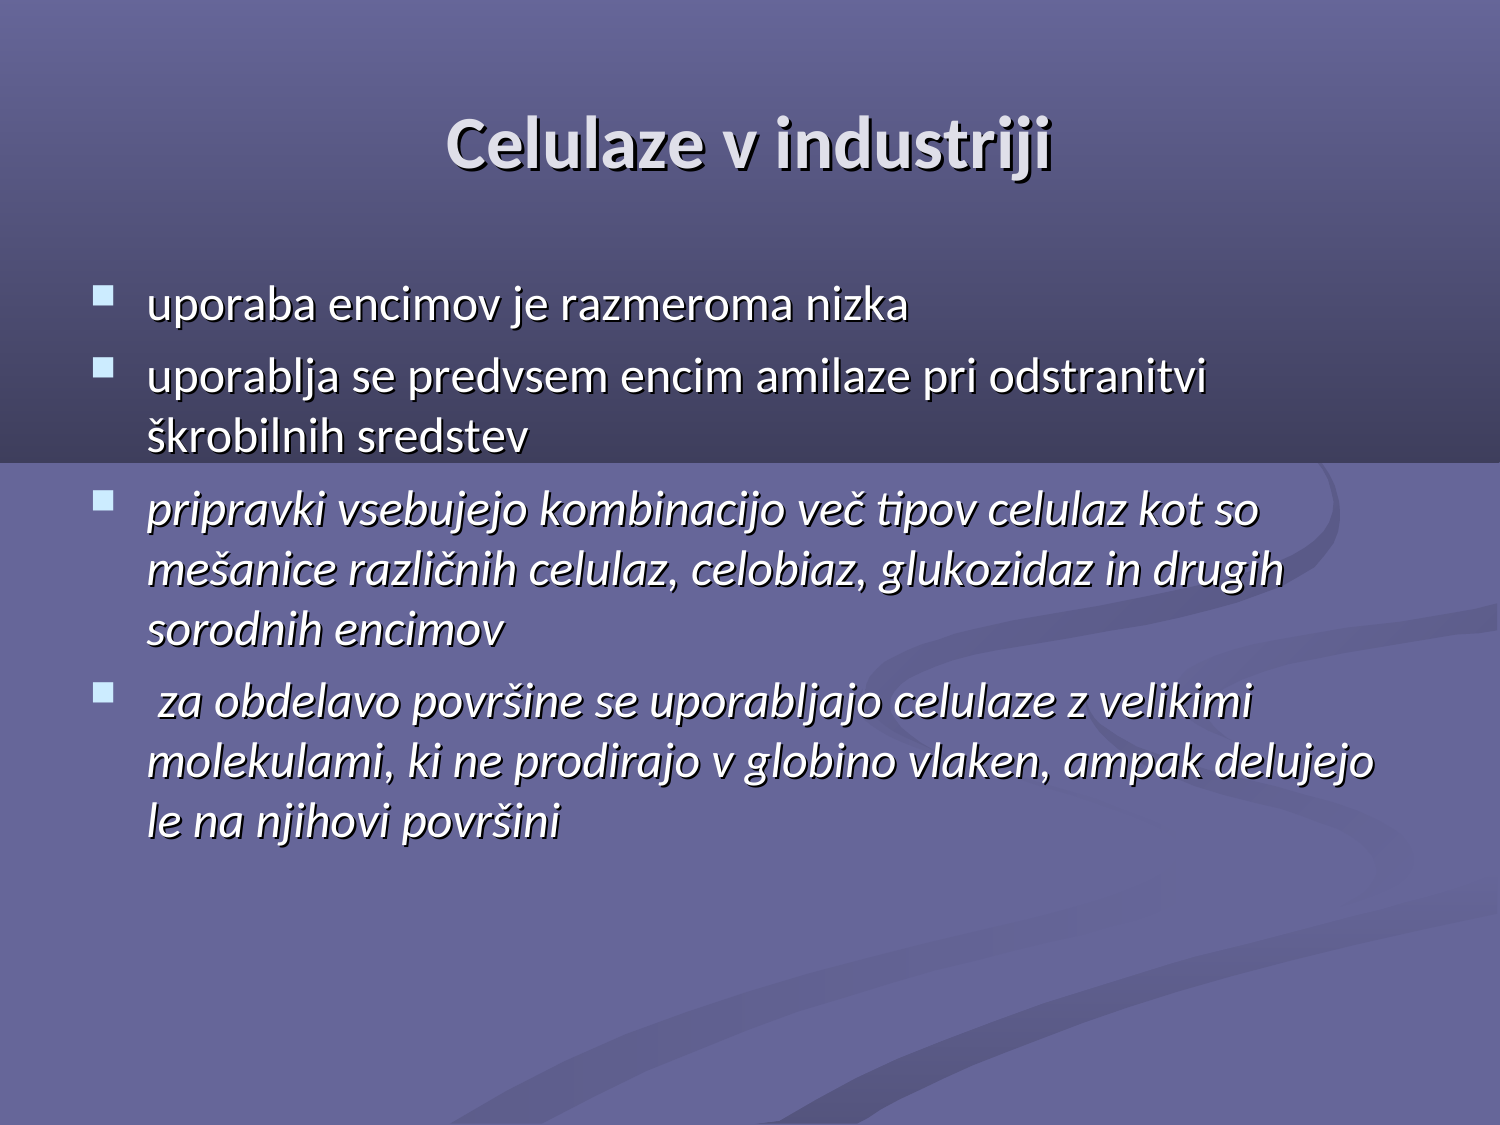

# Celulaze v industriji
uporaba encimov je razmeroma nizka
uporablja se predvsem encim amilaze pri odstranitvi škrobilnih sredstev
pripravki vsebujejo kombinacijo več tipov celulaz kot so mešanice različnih celulaz, celobiaz, glukozidaz in drugih sorodnih encimov
 za obdelavo površine se uporabljajo celulaze z velikimi molekulami, ki ne prodirajo v globino vlaken, ampak delujejo le na njihovi površini